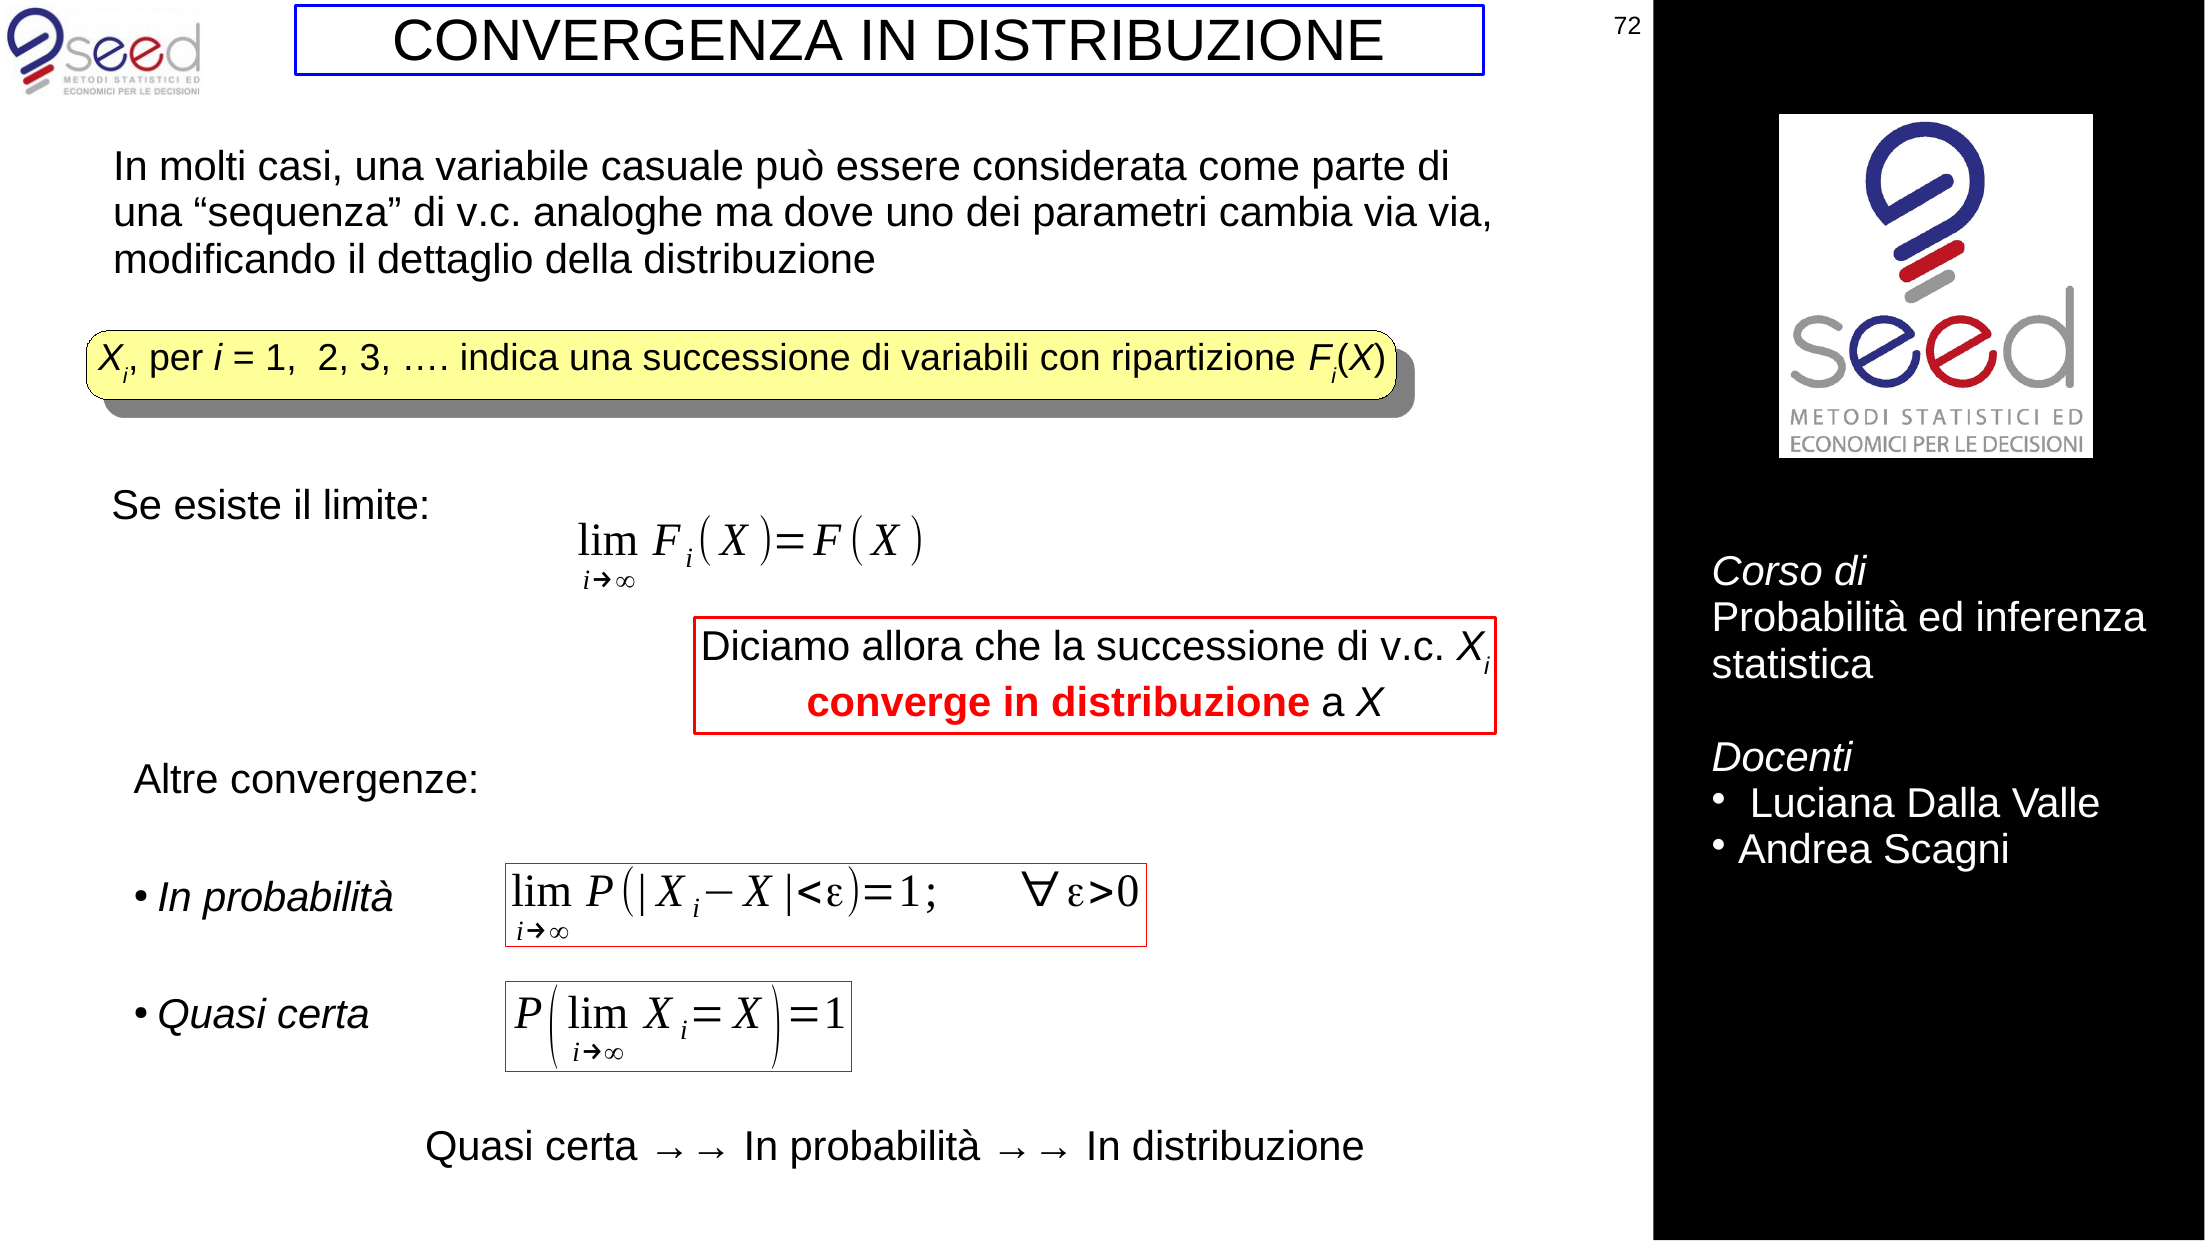

CONVERGENZA IN DISTRIBUZIONE
In molti casi, una variabile casuale può essere considerata come parte di una “sequenza” di v.c. analoghe ma dove uno dei parametri cambia via via, modificando il dettaglio della distribuzione
Xi, per i = 1, 2, 3, …. indica una successione di variabili con ripartizione Fi(X)
Se esiste il limite:
Diciamo allora che la successione di v.c. Xi converge in distribuzione a X
Altre convergenze:
In probabilità
Quasi certa
Quasi certa →→ In probabilità →→ In distribuzione